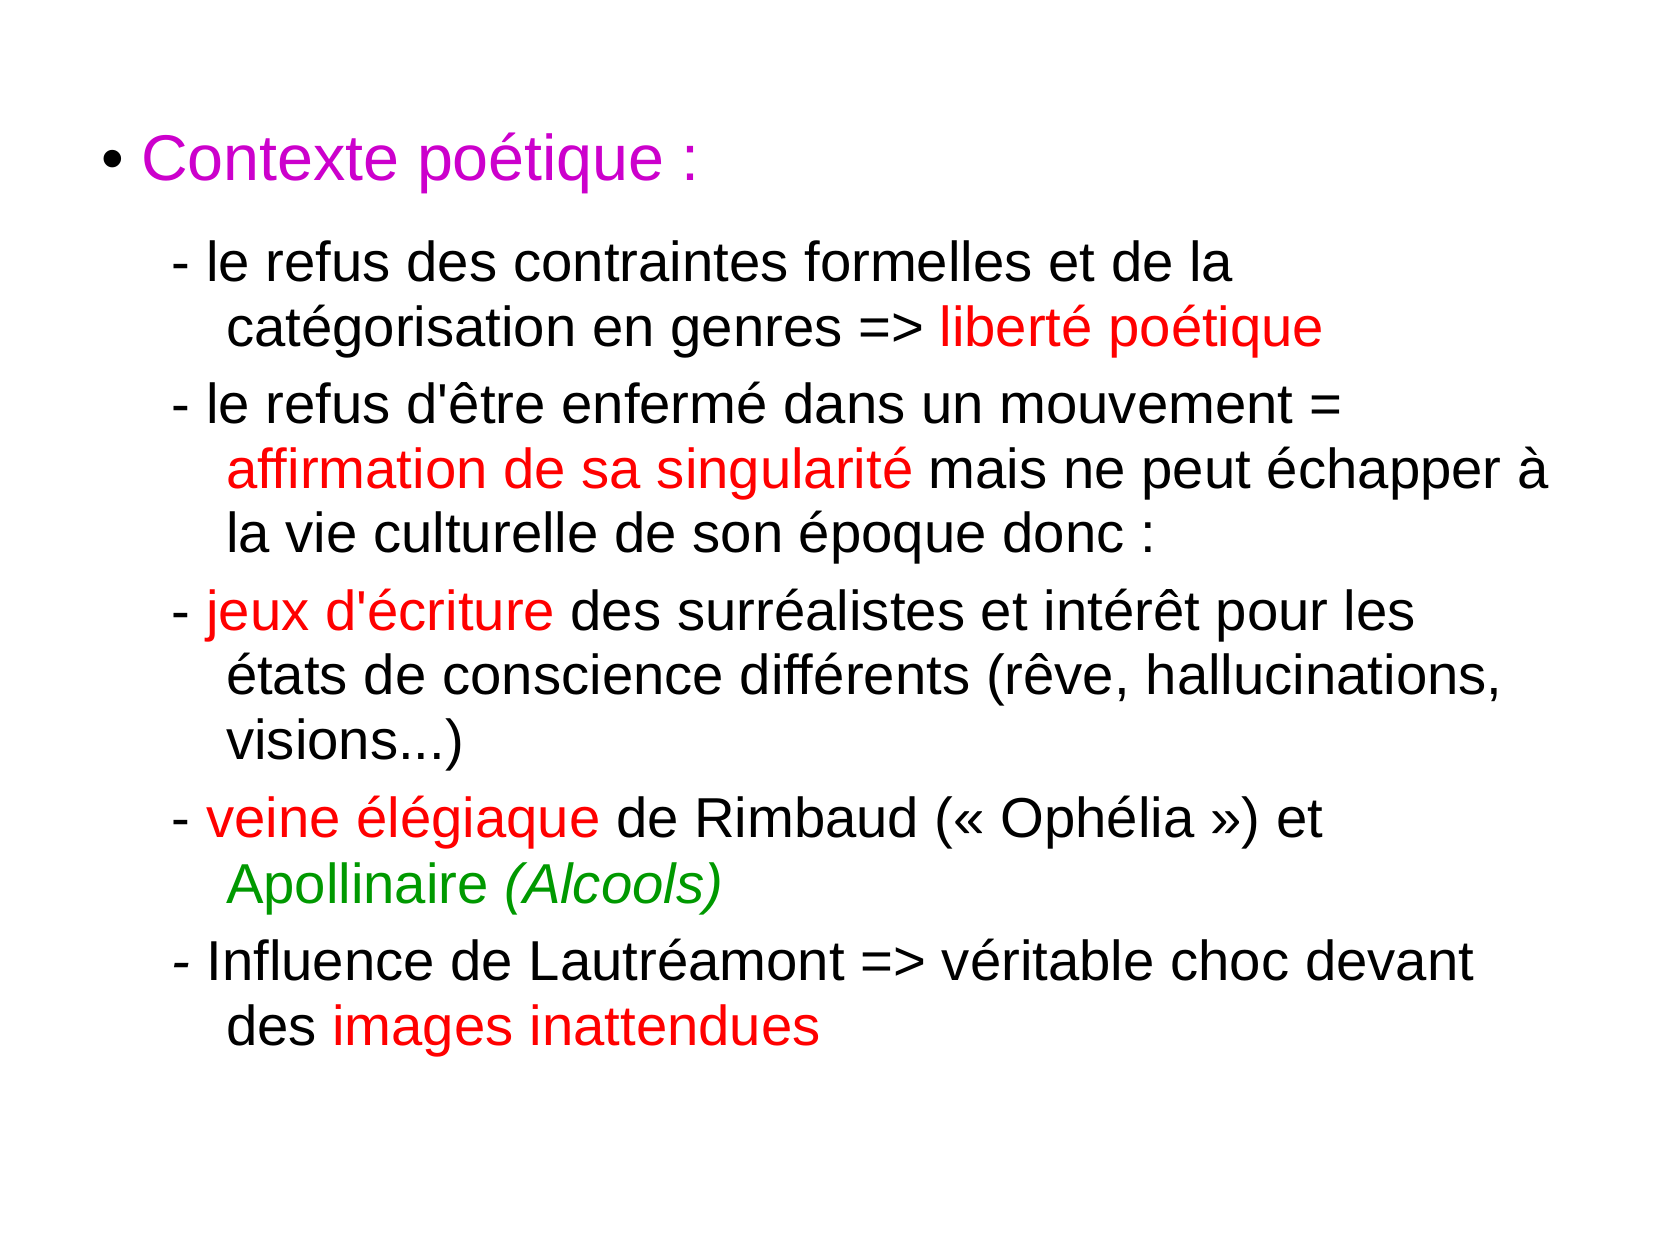

• Contexte poétique :
- le refus des contraintes formelles et de la catégorisation en genres => liberté poétique
- le refus d'être enfermé dans un mouvement = affirmation de sa singularité mais ne peut échapper à la vie culturelle de son époque donc :
- jeux d'écriture des surréalistes et intérêt pour les états de conscience différents (rêve, hallucinations, visions...)
- veine élégiaque de Rimbaud (« Ophélia ») et Apollinaire (Alcools)
- Influence de Lautréamont => véritable choc devant des images inattendues